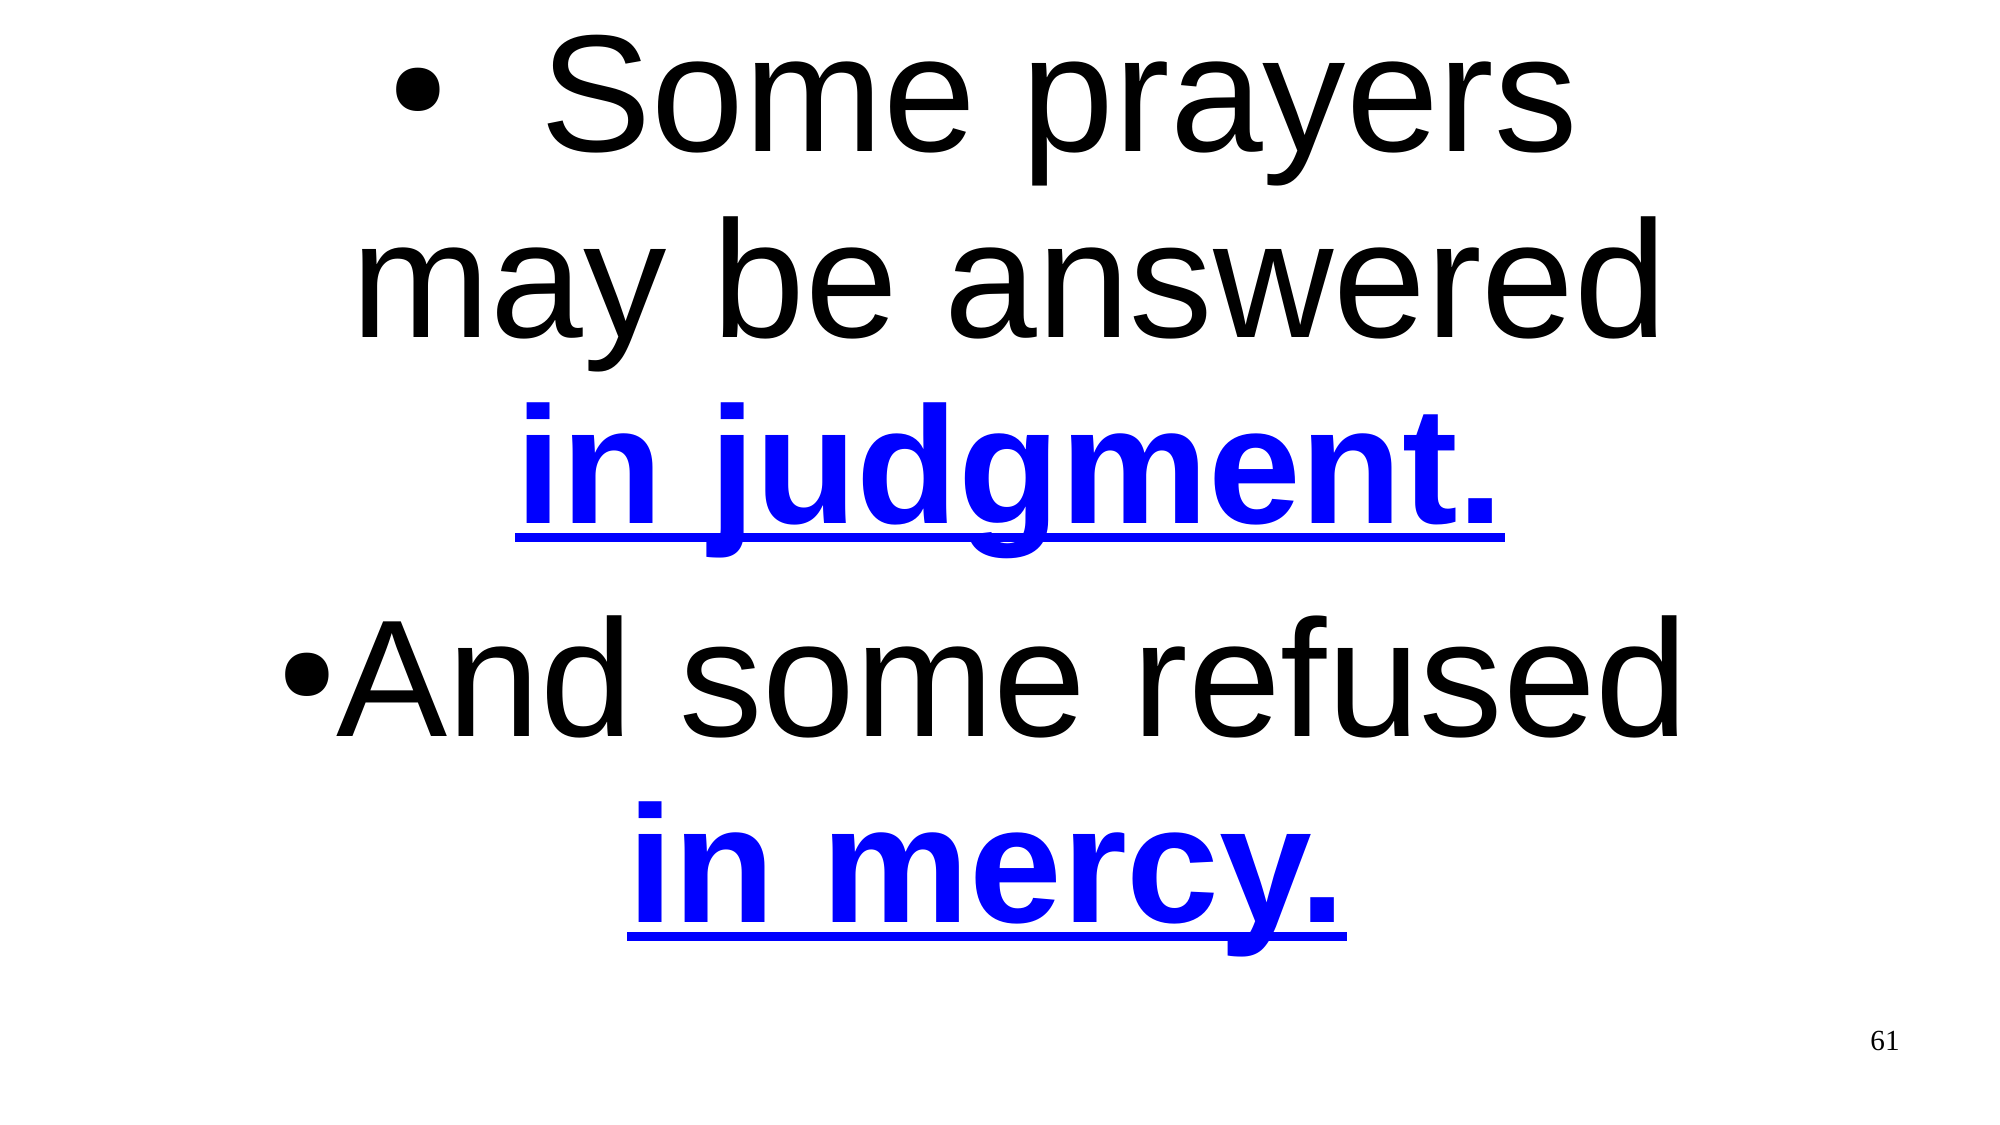

# Some prayers may be answered in judgment.
And some refused
in mercy.
61